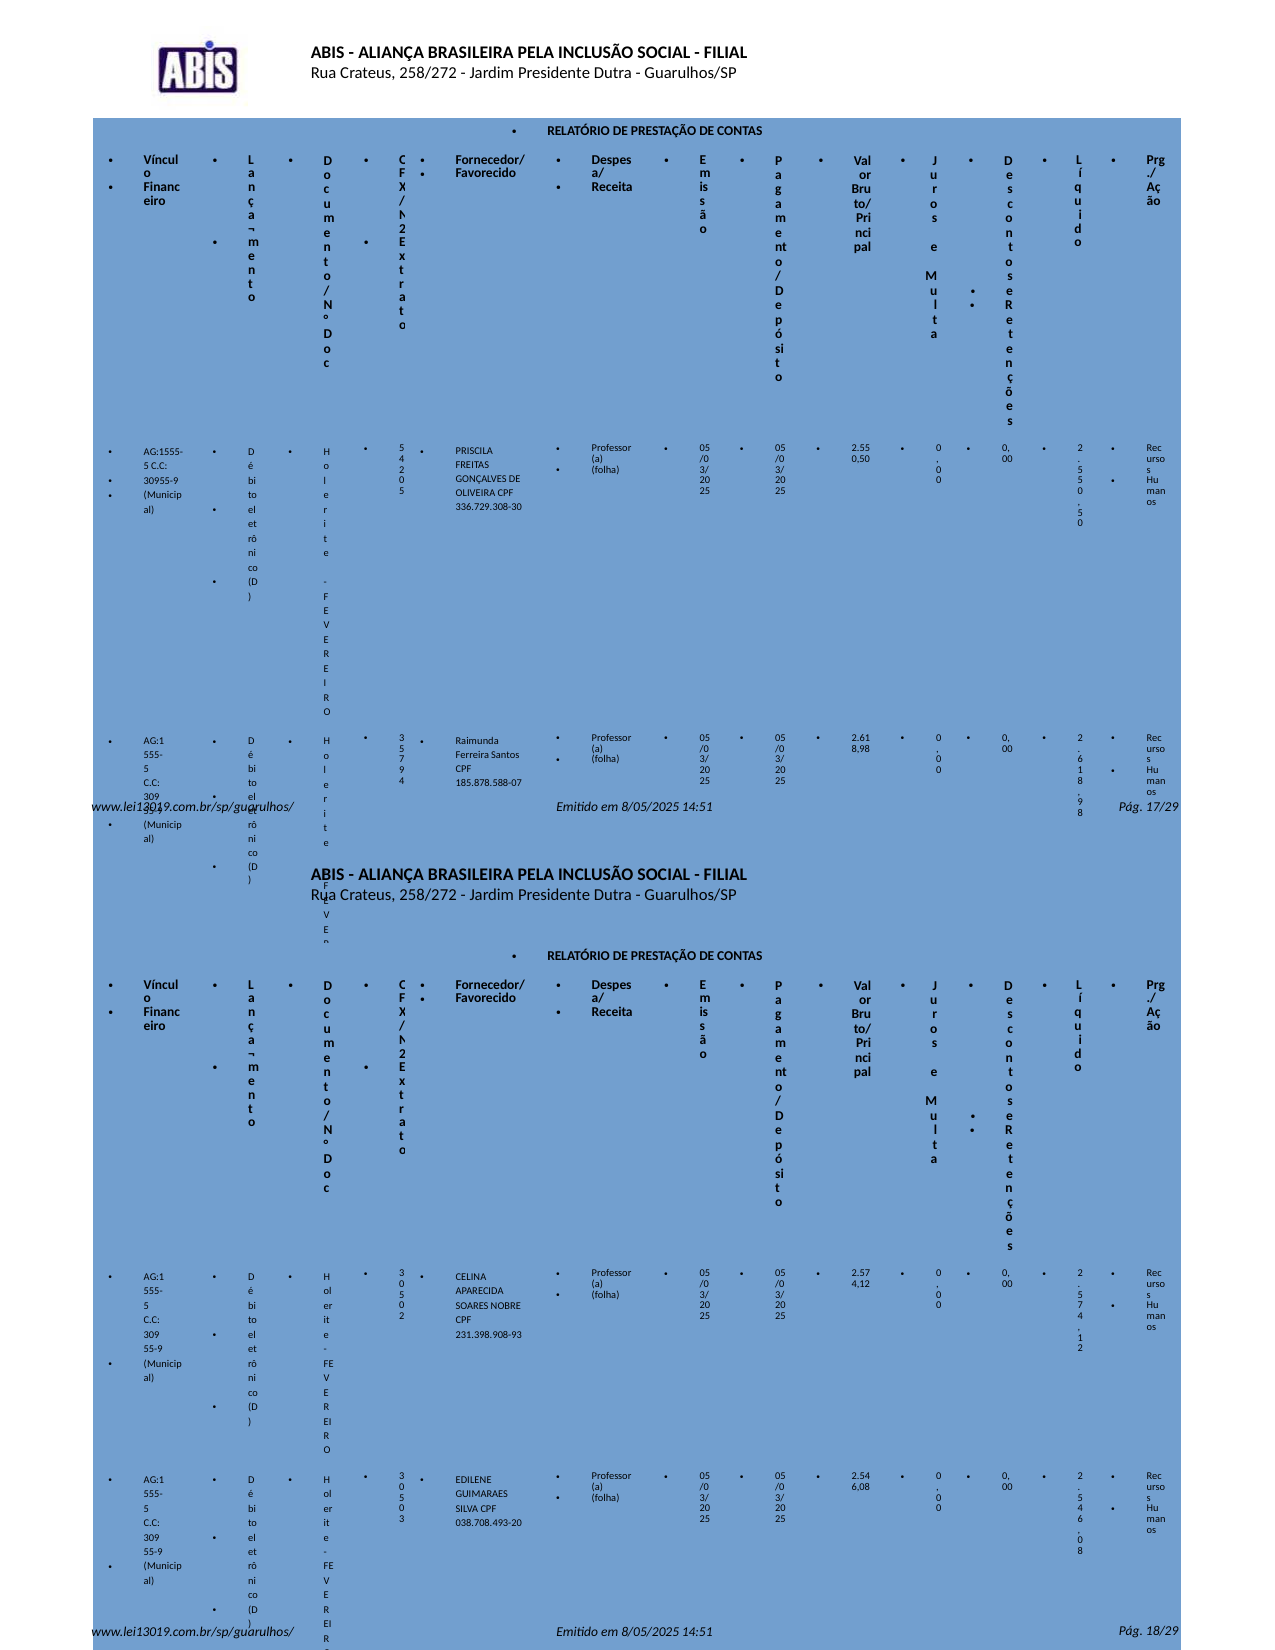

ABIS - ALIANÇA BRASILEIRA PELA INCLUSÃO SOCIAL - FILIAL
Rua Crateus, 258/272 - Jardim Presidente Dutra - Guarulhos/SP
| RELATÓRIO DE PRESTAÇÃO DE CONTAS | | | | | | | | | | | | |
| --- | --- | --- | --- | --- | --- | --- | --- | --- | --- | --- | --- | --- |
| Vínculo Financeiro | Lança¬ mento | Document o / N° Doc | OFX/N2 Extrato | Fornecedor/ Favorecido | Despesa/ Receita | Emissão | Pagamento / Depósito | Valor Bruto/ Principal | Juros e Multa | Descontos e Retenções | Líquido | Prg./Ação |
| AG:1555-5 C.C: 30955-9 (Municipal) | Débito eletrônico (D) | Holerite -FEVEREIRO | 54205 | PRISCILA FREITAS GONÇALVES DE OLIVEIRA CPF 336.729.308-30 | Professor(a) (folha) | 05/03/2025 | 05/03/2025 | 2.550,50 | 0,00 | 0,00 | 2.550,50 | Recursos Humanos |
| AG:1555-5 C.C: 30955-9 (Municipal) | Débito eletrônico (D) | Holerite -FEVEREIRO | 35794 | Raimunda Ferreira Santos CPF 185.878.588-07 | Professor(a) (folha) | 05/03/2025 | 05/03/2025 | 2.618,98 | 0,00 | 0,00 | 2.618,98 | Recursos Humanos |
| AG:1555-5 C.C: 30955-9 (Municipal) | Débito eletrônico (D) | Holerite -FEVEREIRO | 35987 | Francisca Adilia Viana Lopes CPF 674.280.964-72 | Cozinheiro(a) (folha) | 05/03/2025 | 05/03/2025 | 1.587,32 | 0,00 | 0,00 | 1.587,32 | Recursos Humanos |
| AG:1555-5 C.C: 30955-9 (Municipal) | Débito eletrônico (D) | Holerite -FEVEREIRO | 41254 | Clicia Ferreira Santos CPF 457.415.948-08 | Agente Escolar (folha) | 05/03/2025 | 05/03/2025 | 1.776,80 | 0,00 | 0,00 | 1.776,80 | Recursos Humanos |
| AG:1555-5 C.C: 30955-9 (Municipal) | Débito eletrônico (D) | Holerite -FEVEREIRO | 44590 | ADRIANA BISETTO TEIXEIRA CPF 368.008.268-12 | Professor(a) (folha) | 05/03/2025 | 05/03/2025 | 2.618,98 | 0,00 | 0,00 | 2.618,98 | Recursos Humanos |
| AG:1555-5 C.C: 30955-9 (Municipal) | Débito eletrônico (D) | Holerite -FEVEREIRO | 472056 | AMANDA BELO DA SILVA CPF 415.808.158-04 | Professor(a) (folha) | 05/03/2025 | 05/03/2025 | 2.550,50 | 0,00 | 0,00 | 2.550,50 | Recursos Humanos |
| AG:1555-5 C.C: 30955-9 (Municipal) | Débito eletrônico (D) | Holerite -FEVEREIRO | 14652 | Andressa Castilho de Campos CPF 139.121.237-13 | Professor(a) (folha) | 05/03/2025 | 05/03/2025 | 2.319,25 | 0,00 | 0,00 | 2.319,25 | Recursos Humanos |
| AG:1555-5 C.C: 30955-9 (Municipal) | Débito eletrônico (D) | Holerite -FEVEREIRO | 21222 | CINTIA MARIA MOTOSHIMA SOARES CPF 468.484.888-44 | Professor(a) (folha) | 05/03/2025 | 05/03/2025 | 2.550,50 | 0,00 | 0,00 | 2.550,50 | Recursos Humanos |
| AG:1555-5 C.C: 30955-9 (Municipal) | Débito eletrônico (D) | Holerite -FEVEREIRO | 21404 | SUHAILA SALEM FACCIO CPF 484.993.218-52 | Professor(a) (folha) | 05/03/2025 | 05/03/2025 | 2.546,08 | 0,00 | 0,00 | 2.546,08 | Recursos Humanos |
| AG:1555-5 C.C: 30955-9 (Municipal) | Débito eletrônico (D) | Nota fiscal de serviços - 182916 | 30501 | DIXI VEXT COMERCIO DE EQUIPAMENTOS ELETRONICOS E SISTEMAS LTDA CNPJ 15.077.663/0002-62 | Manutenção de Softwares e Hardwares | 25/02/2025 | 05/03/2025 | 145,66 | 0,00 | 0,00 | 145,66 | Custos Indiretos |
www.lei13019.com.br/sp/guarulhos/
Emitido em 8/05/2025 14:51
Pág. 17/29
ABIS - ALIANÇA BRASILEIRA PELA INCLUSÃO SOCIAL - FILIAL
Rua Crateus, 258/272 - Jardim Presidente Dutra - Guarulhos/SP
| RELATÓRIO DE PRESTAÇÃO DE CONTAS | | | | | | | | | | | | |
| --- | --- | --- | --- | --- | --- | --- | --- | --- | --- | --- | --- | --- |
| Vínculo Financeiro | Lança¬ mento | Document o / N° Doc | OFX/N2 Extrato | Fornecedor/ Favorecido | Despesa/ Receita | Emissão | Pagamento / Depósito | Valor Bruto/ Principal | Juros e Multa | Descontos e Retenções | Líquido | Prg./Ação |
| AG:1555-5 C.C: 30955-9 (Municipal) | Débito eletrônico (D) | Holerite -FEVEREIRO | 30502 | CELINA APARECIDA SOARES NOBRE CPF 231.398.908-93 | Professor(a) (folha) | 05/03/2025 | 05/03/2025 | 2.574,12 | 0,00 | 0,00 | 2.574,12 | Recursos Humanos |
| AG:1555-5 C.C: 30955-9 (Municipal) | Débito eletrônico (D) | Holerite -FEVEREIRO | 30503 | EDILENE GUIMARAES SILVA CPF 038.708.493-20 | Professor(a) (folha) | 05/03/2025 | 05/03/2025 | 2.546,08 | 0,00 | 0,00 | 2.546,08 | Recursos Humanos |
| AG:1555-5 C.C: 30955-9 (Municipal) | Débito eletrônico (D) | Holerite -FEVEREIRO | 30504 | ELINEIDE MORAIS DE ANDRARE CPF 262.002.338-61 | Auxiliar de Cozinha (folha) | 05/03/2025 | 05/03/2025 | 1.426,77 | 0,00 | 0,00 | 1.426,77 | Recursos Humanos |
| AG:1555-5 C.C: 30955-9 (Municipal) | Débito eletrônico (D) | Holerite -FEVEREIRO | 30505 | Emile Soares de Pinho Silva CPF 436.083.868-90 | Professor(a) (folha) | 05/03/2025 | 05/03/2025 | 2.546,08 | 0,00 | 0,00 | 2.546,08 | Recursos Humanos |
| AG:1555-5 C.C: 30955-9 (Municipal) | Débito eletrônico (D) | Holerite -FEVEREIRO | 30506 | FLAVIA DA SILVA SANTOS CPF 348.070.378-03 | Professor(a) (folha) | 05/03/2025 | 05/03/2025 | 1.525,72 | 0,00 | 0,00 | 1.525,72 | Recursos Humanos |
| AG:1555-5 C.C: 30955-9 (Municipal) | Débito eletrônico (D) | Holerite -FEVEREIRO | 30507 | MARICELIA DA SILVA MIRANDA CPF 029.271.335-57 | Professor(a) (folha) | 05/03/2025 | 05/03/2025 | 2.574,12 | 0,00 | 0,00 | 2.574,12 | Recursos Humanos |
| AG:1555-5 C.C: 30955-9 (Municipal) | Débito eletrônico (D) | Holerite -FEVEREIRO | 30508 | SILMARA PIMENTEL MOREIRA CPF 395.012.228-10 | Professor(a) (folha) | 05/03/2025 | 05/03/2025 | 2.574,12 | 0,00 | 0,00 | 2.574,12 | Recursos Humanos |
| AG:1555-5 C.C: 30955-9 (Municipal) | Débito eletrônico (D) | Holerite -FEVEREIRO | 30509 | TATIELLE SANTOS BRANDÃO CPF 436.908.278-17 | Professor(a) (folha) | 05/03/2025 | 05/03/2025 | 2.485,18 | 0,00 | 0,00 | 2.485,18 | Recursos Humanos |
| AG:1555-5 C.C: 30955-9 (Municipal) | Débito eletrônico (D) | Holerite -FEVEREIRO | 30601 | LUANA TEIXEIRA RODRIGUES CPF 510.691.328-45 | Professor(a) (folha) | 06/03/2025 | 06/03/2025 | 2.574,12 | 0,00 | 0,00 | 2.574,12 | Recursos Humanos |
| AG:1555-5 C.C: 30955-9 (Municipal) | Débito eletrônico (D) | Boleto -1673765 | 30602 | GUARUPASS-ASSOCIACAO DAS CONCESSIONARIAS DE TRANSPORTE URBANO DE PASSAGEIROS DE GUARULHOS E REGIAO CNPJ 74.504.937/0001-30 | Auxilio/Vale Transporte | 27/02/2025 | 06/03/2025 | 561,97 | 0,00 | 0,00 | 561,97 | Recursos Humanos |
Pág. 18/29
www.lei13019.com.br/sp/guarulhos/
Emitido em 8/05/2025 14:51